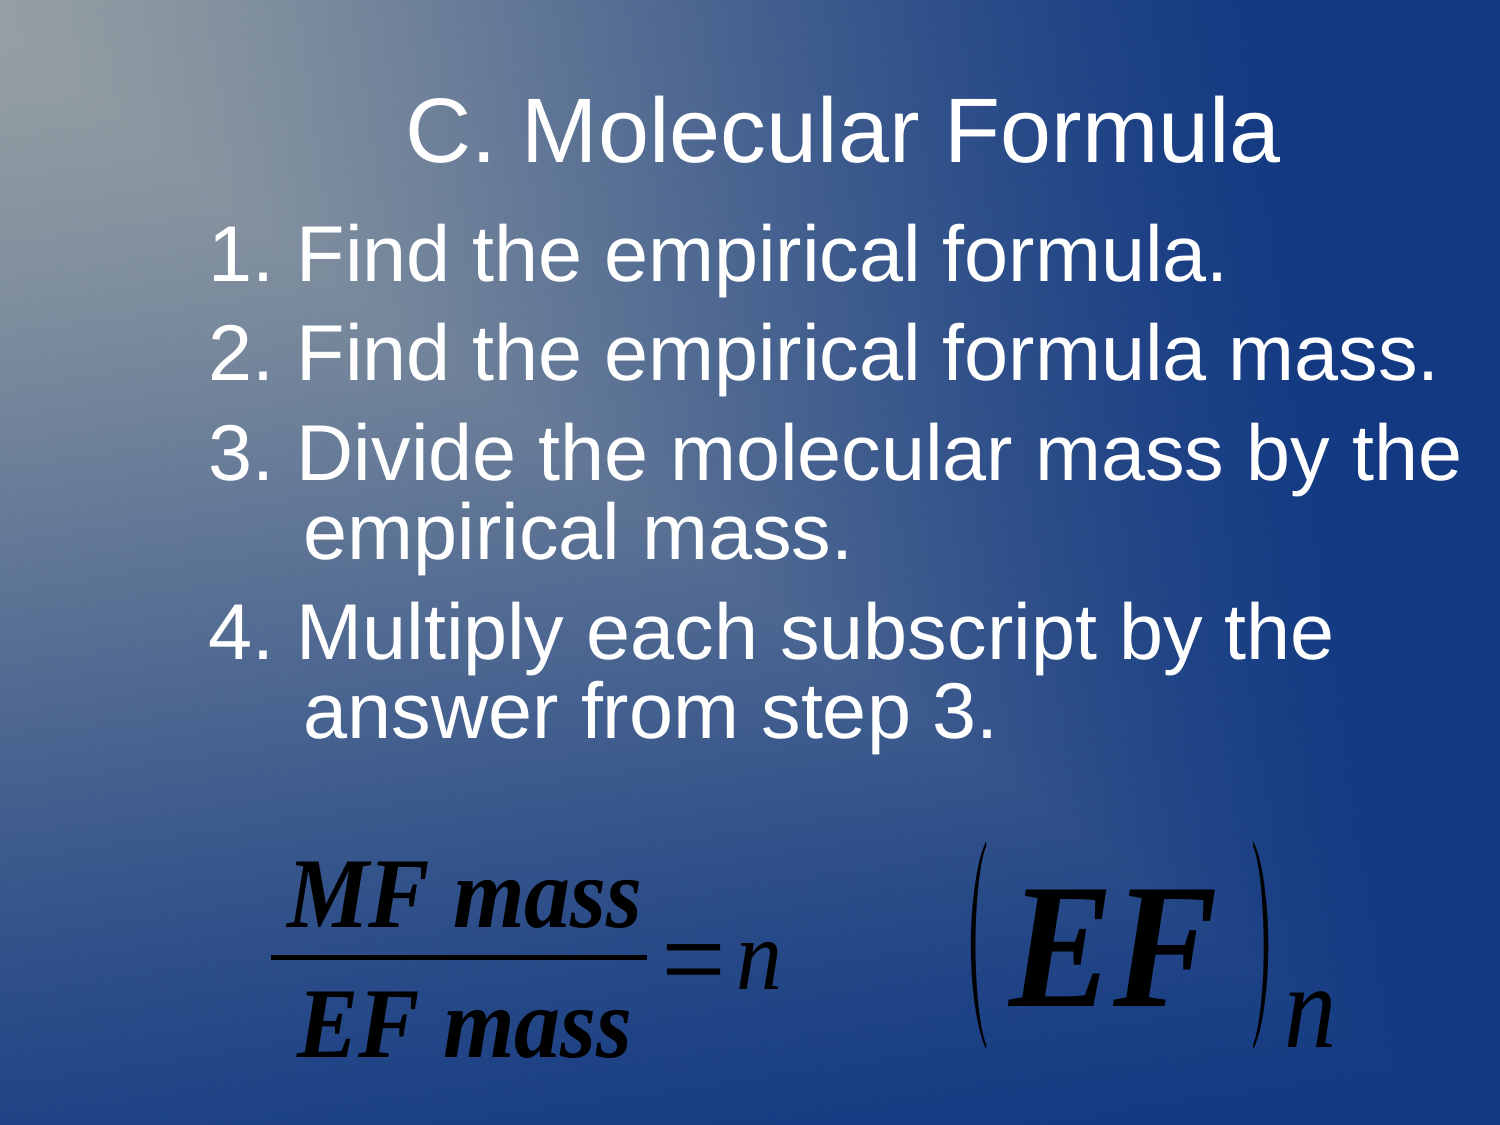

# C. Molecular Formula
1. Find the empirical formula.
2. Find the empirical formula mass.
3. Divide the molecular mass by the empirical mass.
4. Multiply each subscript by the answer from step 3.